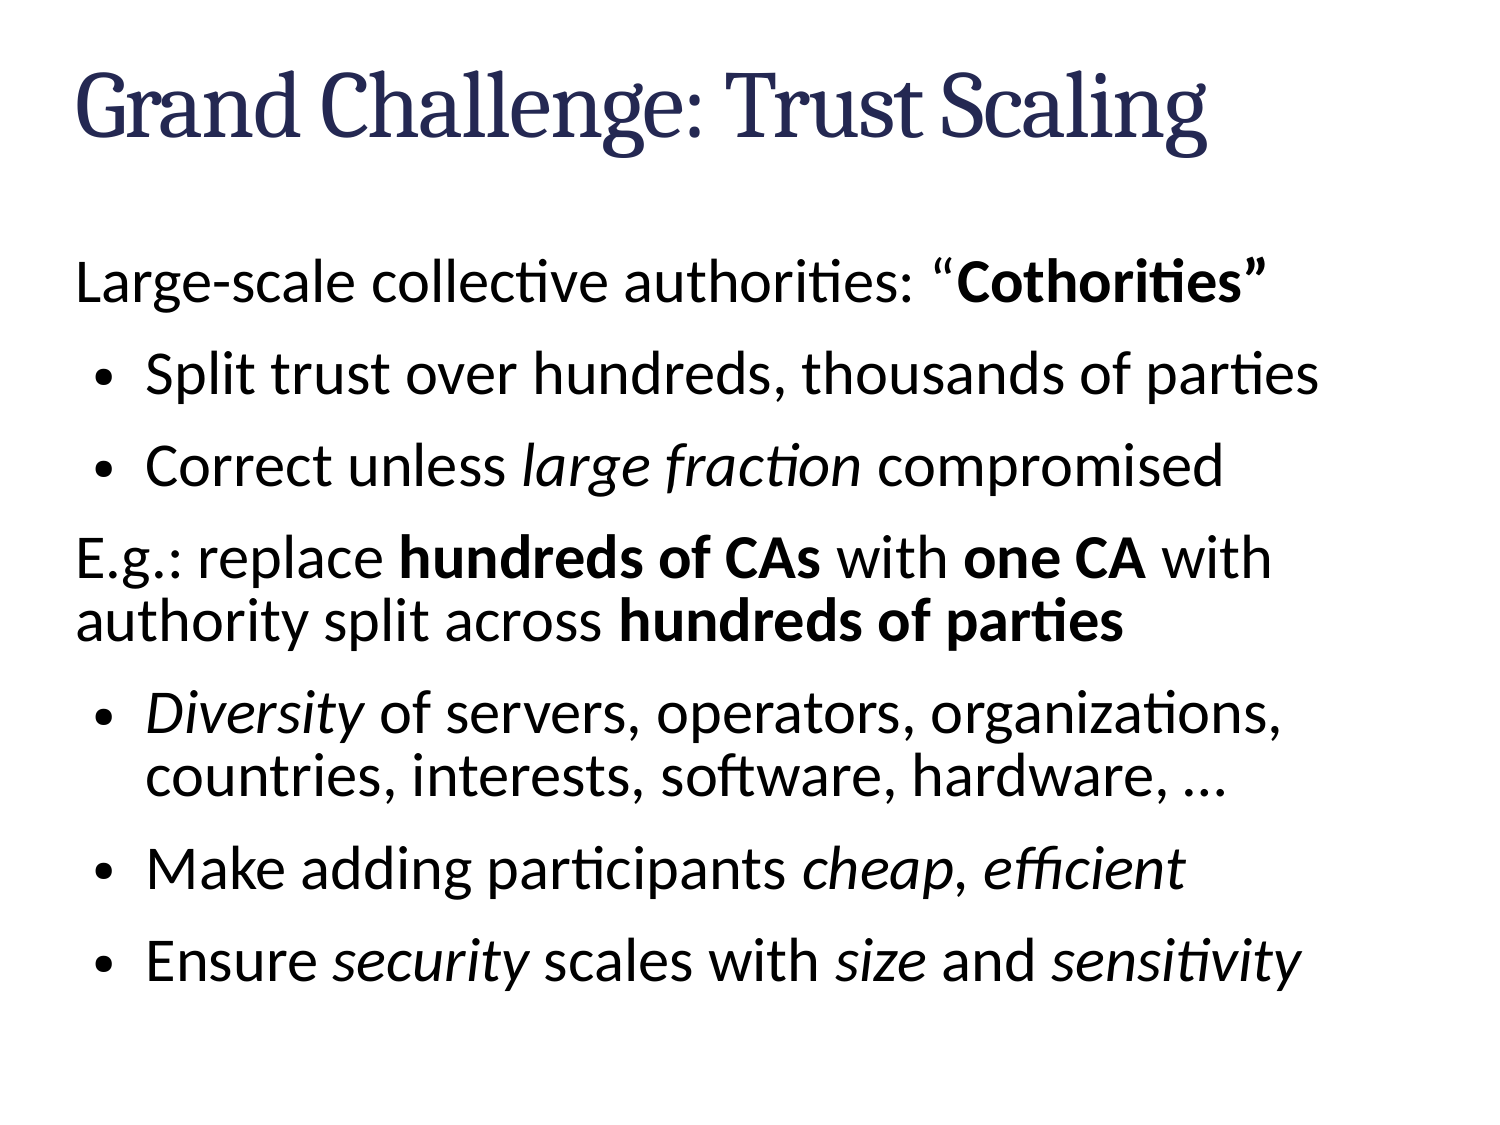

# Grand Challenge: Trust Scaling
Large-scale collective authorities: “Cothorities”
Split trust over hundreds, thousands of parties
Correct unless large fraction compromised
E.g.: replace hundreds of CAs with one CA with authority split across hundreds of parties
Diversity of servers, operators, organizations, countries, interests, software, hardware, …
Make adding participants cheap, efficient
Ensure security scales with size and sensitivity